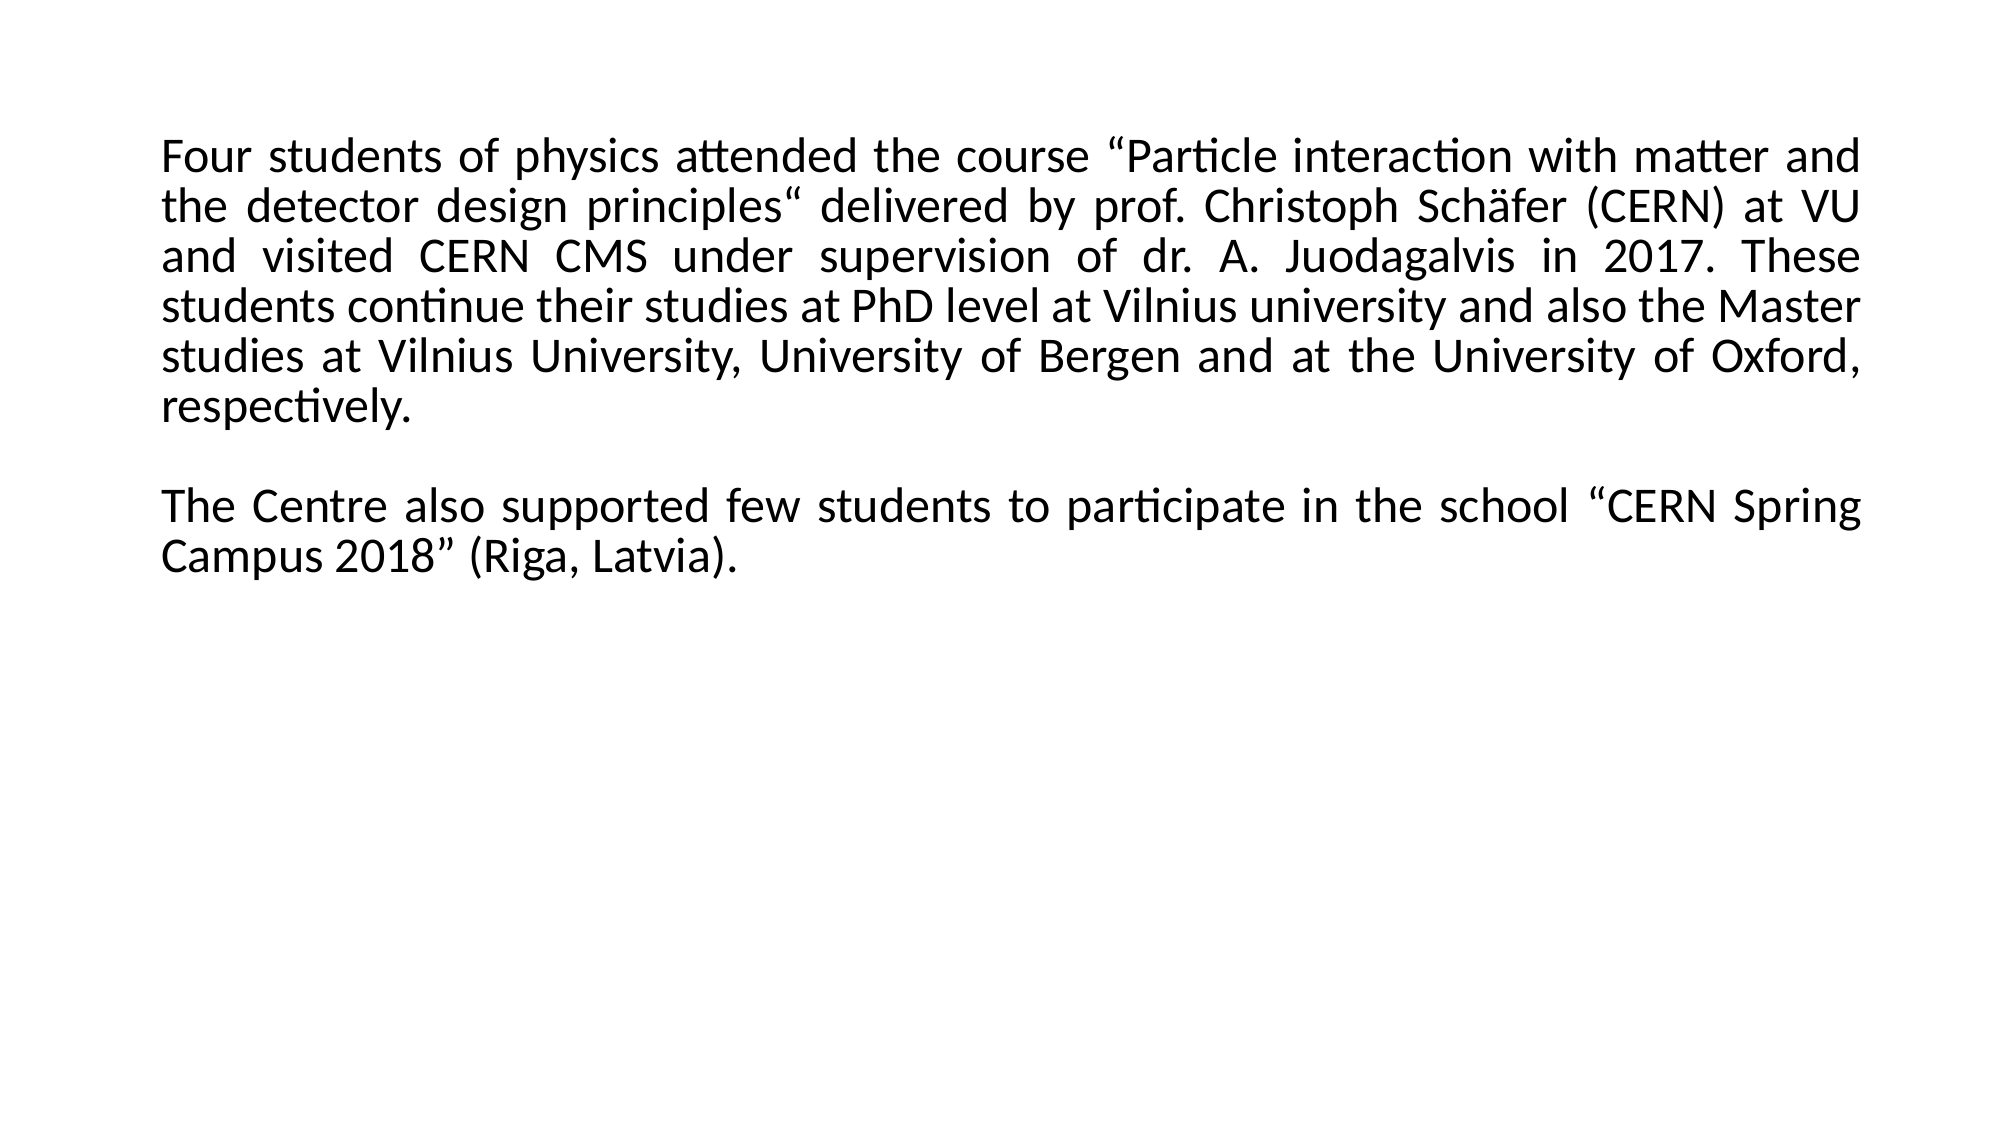

Four students of physics attended the course “Particle interaction with matter and the detector design principles“ delivered by prof. Christoph Schäfer (CERN) at VU and visited CERN CMS under supervision of dr. A. Juodagalvis in 2017. These students continue their studies at PhD level at Vilnius university and also the Master studies at Vilnius University, University of Bergen and at the University of Oxford, respectively.
The Centre also supported few students to participate in the school “CERN Spring Campus 2018” (Riga, Latvia).